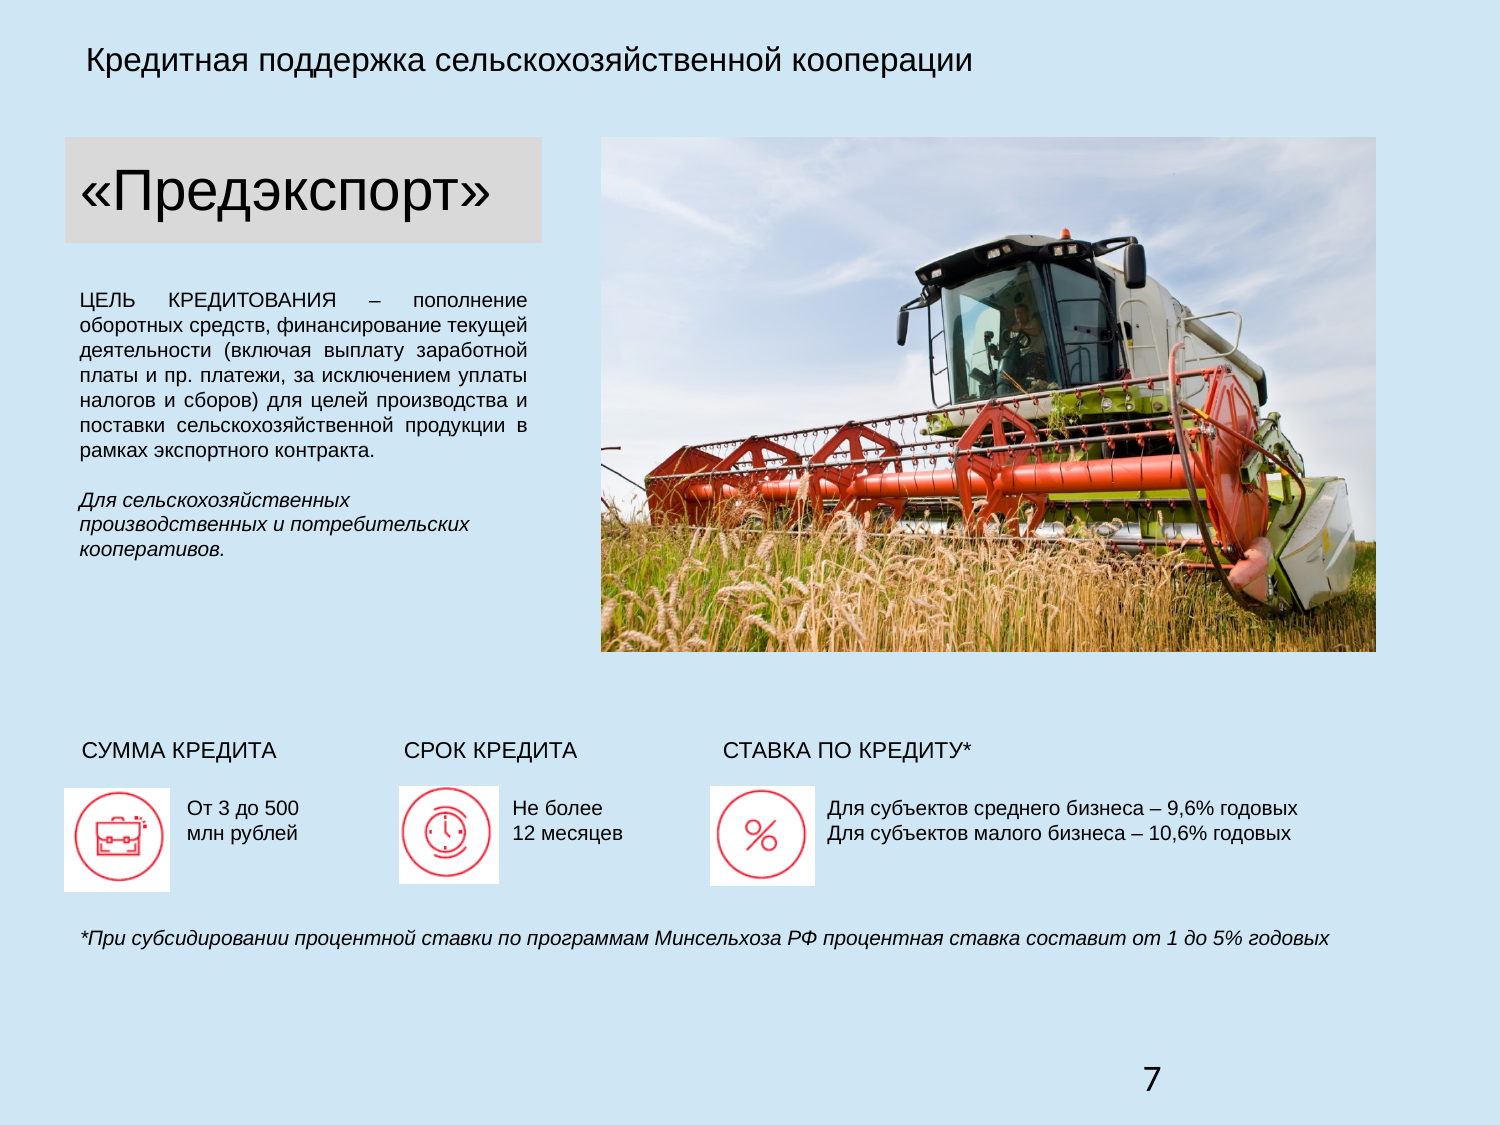

Кредитная поддержка сельскохозяйственной кооперации
| «Предэкспорт» |
| --- |
ЦЕЛЬ КРЕДИТОВАНИЯ – пополнение оборотных средств, финансирование текущей деятельности (включая выплату заработной платы и пр. платежи, за исключением уплаты налогов и сборов) для целей производства и поставки сельскохозяйственной продукции в рамках экспортного контракта.
Для сельскохозяйственных производственных и потребительских кооперативов.
СУММА КРЕДИТА
СРОК КРЕДИТА
СТАВКА ПО КРЕДИТУ*
От 3 до 500
млн рублей
Не более
12 месяцев
Для субъектов среднего бизнеса – 9,6% годовых
Для субъектов малого бизнеса – 10,6% годовых
*При субсидировании процентной ставки по программам Минсельхоза РФ процентная ставка составит от 1 до 5% годовых